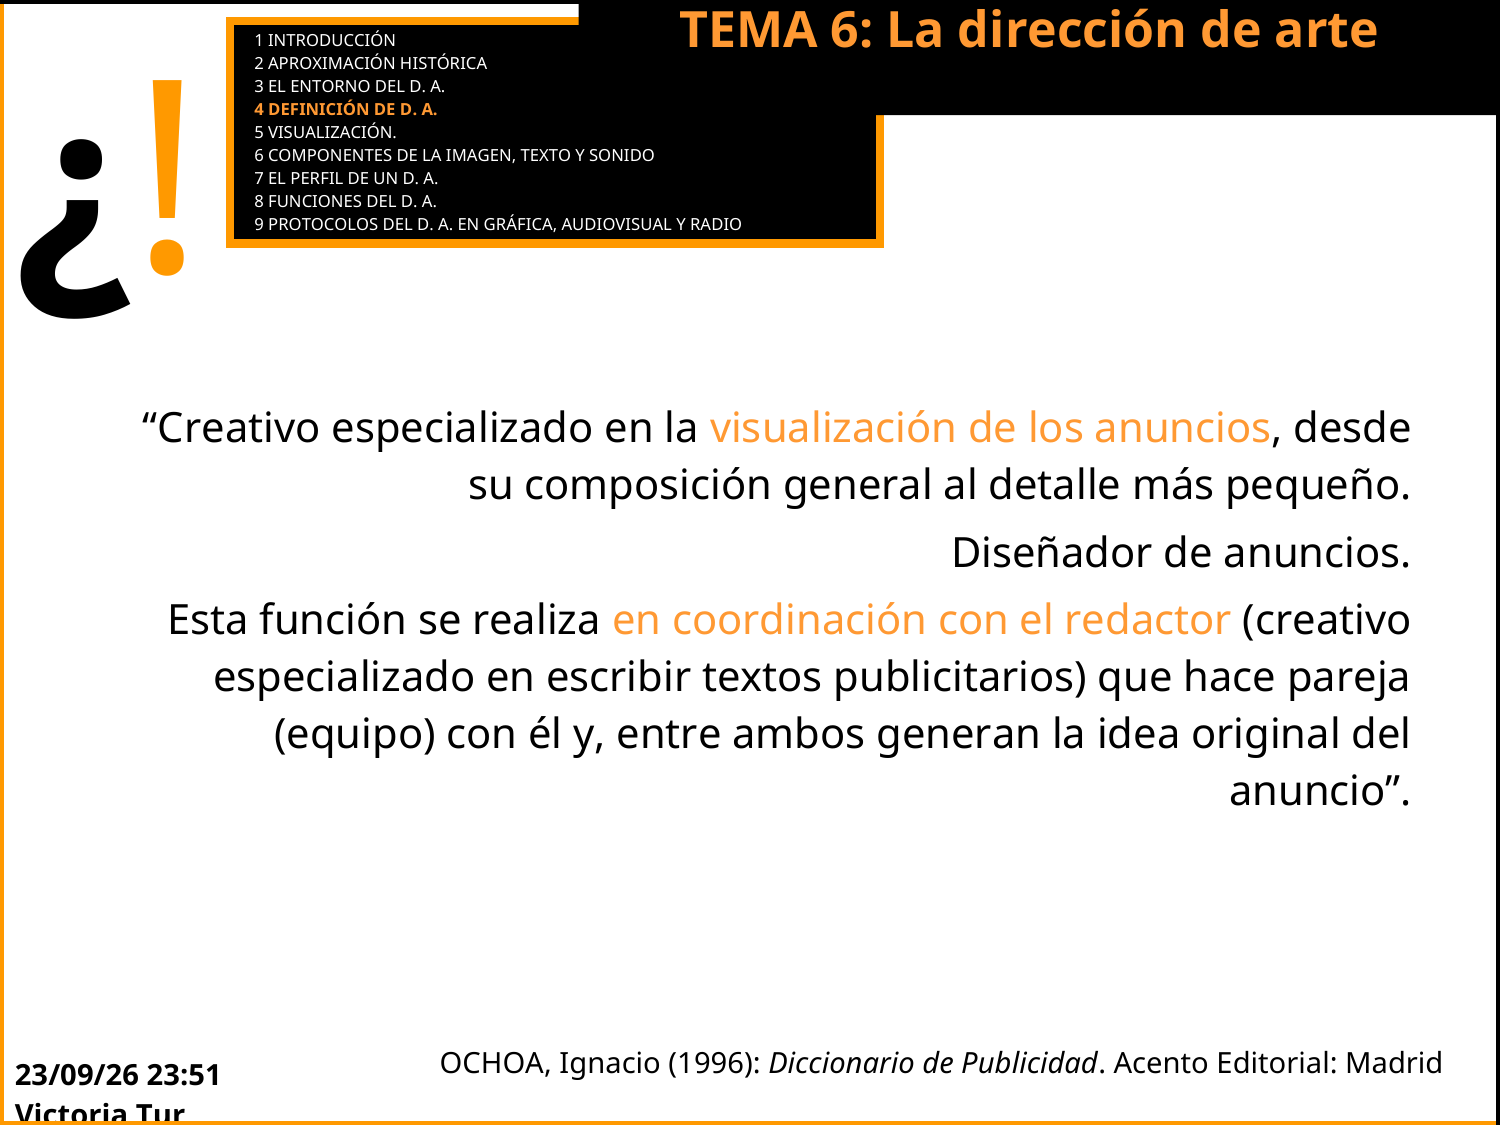

TEMA 6: La dirección de arte
1 INTRODUCCIÓN
2 APROXIMACIÓN HISTÓRICA
3 EL ENTORNO DEL D. A.
4 DEFINICIÓN DE D. A.
5 VISUALIZACIÓN.
6 COMPONENTES DE LA IMAGEN, TEXTO Y SONIDO
7 EL PERFIL DE UN D. A.
8 FUNCIONES DEL D. A.
9 PROTOCOLOS DEL D. A. EN GRÁFICA, AUDIOVISUAL Y RADIO
# “Creativo especializado en la visualización de los anuncios, desde su composición general al detalle más pequeño.
Diseñador de anuncios.
Esta función se realiza en coordinación con el redactor (creativo especializado en escribir textos publicitarios) que hace pareja (equipo) con él y, entre ambos generan la idea original del anuncio”.
OCHOA, Ignacio (1996): Diccionario de Publicidad. Acento Editorial: Madrid